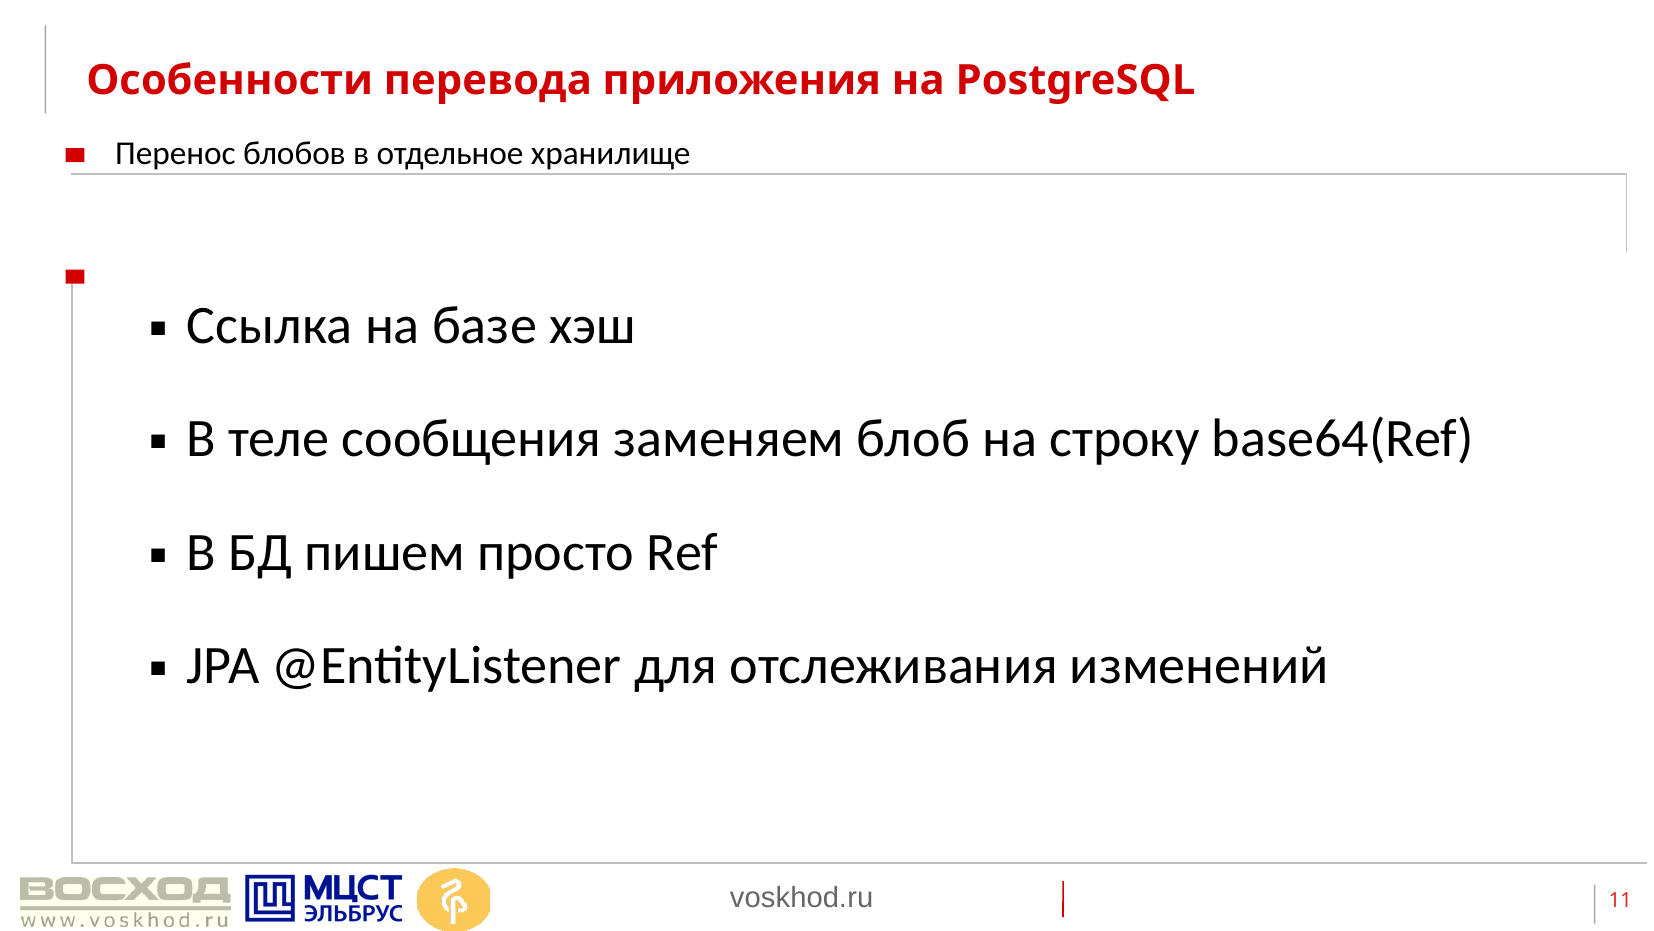

# Особенности перевода приложения на PostgreSQL
Перенос блобов в отдельное хранилище
Ссылка на базе хэш
В теле сообщения заменяем блоб на строку base64(Ref)
В БД пишем просто Ref
JPA @EntityListener для отслеживания изменений